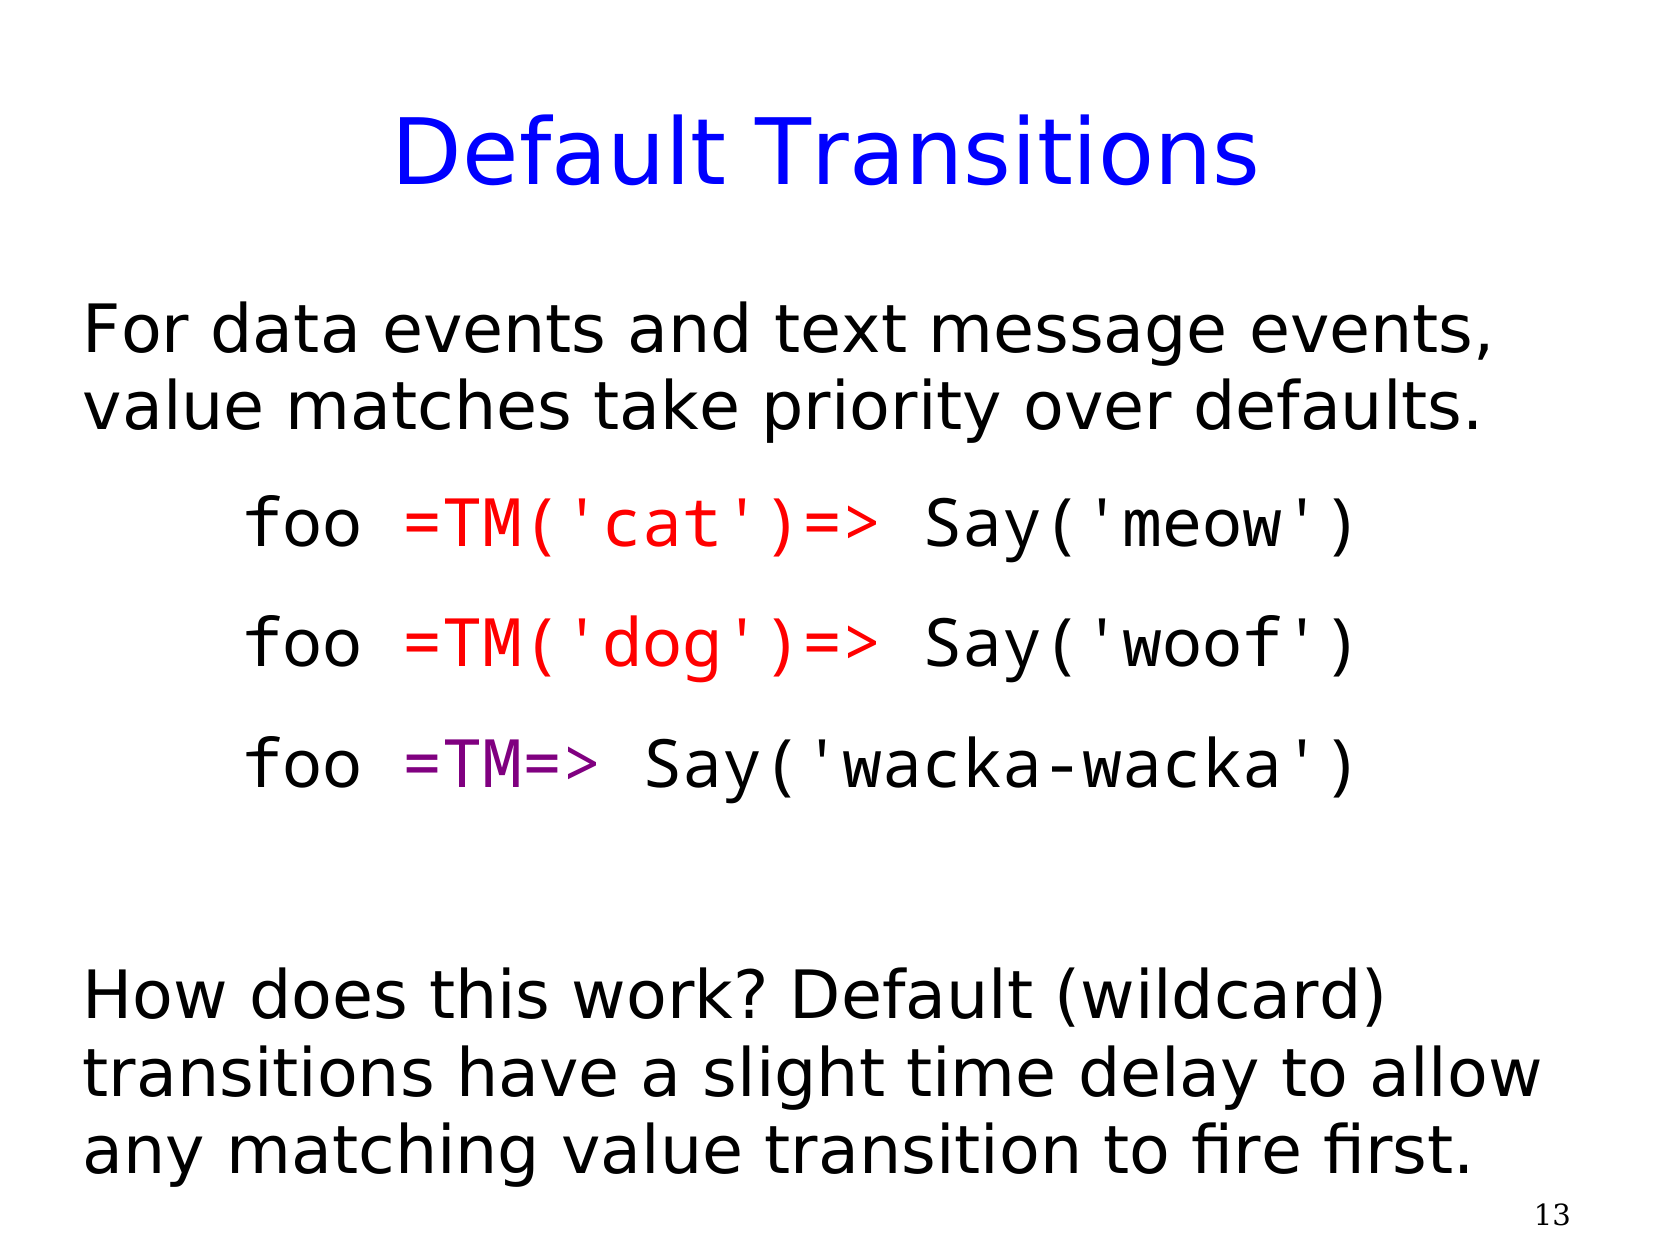

# Default Transitions
For data events and text message events, value matches take priority over defaults.
 foo =TM('cat')=> Say('meow')
 foo =TM('dog')=> Say('woof')
 foo =TM=> Say('wacka-wacka')
How does this work? Default (wildcard) transitions have a slight time delay to allow any matching value transition to fire first.
13